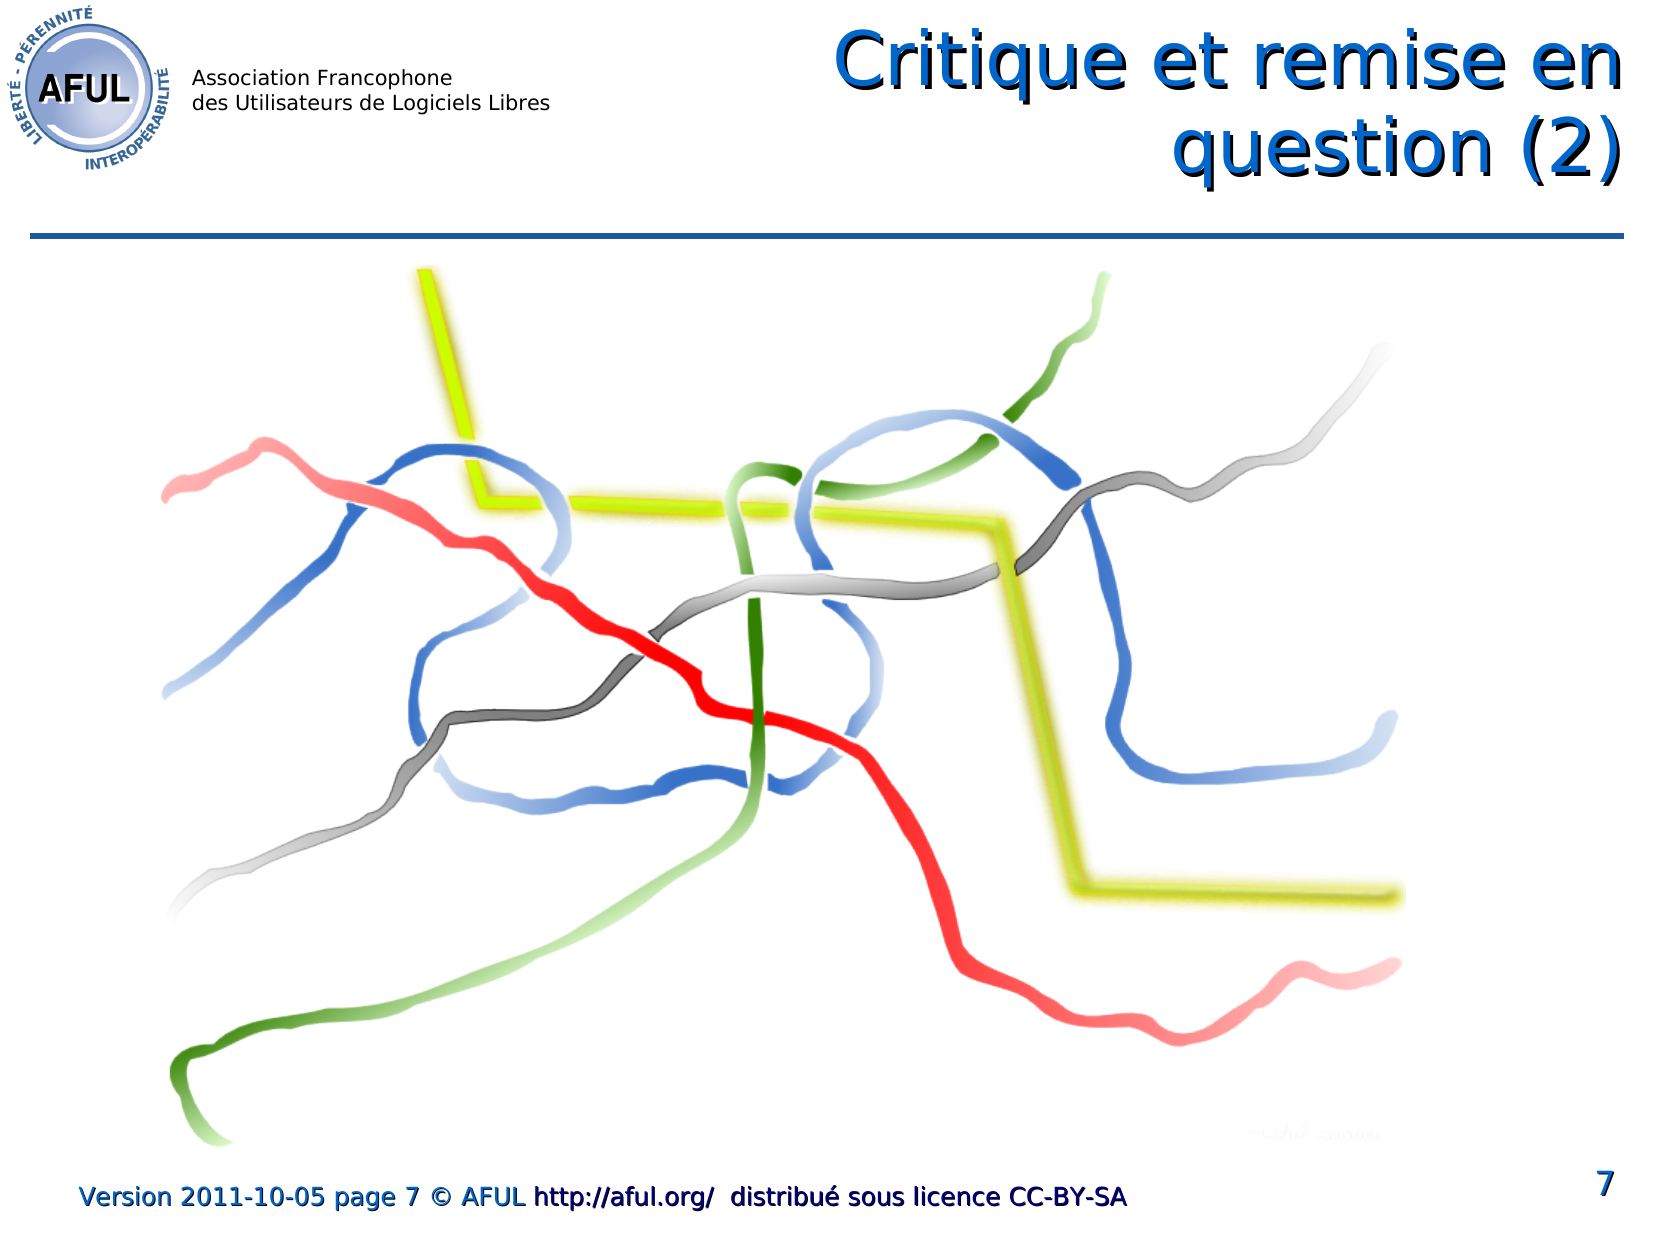

# Critique et remise en question (2)